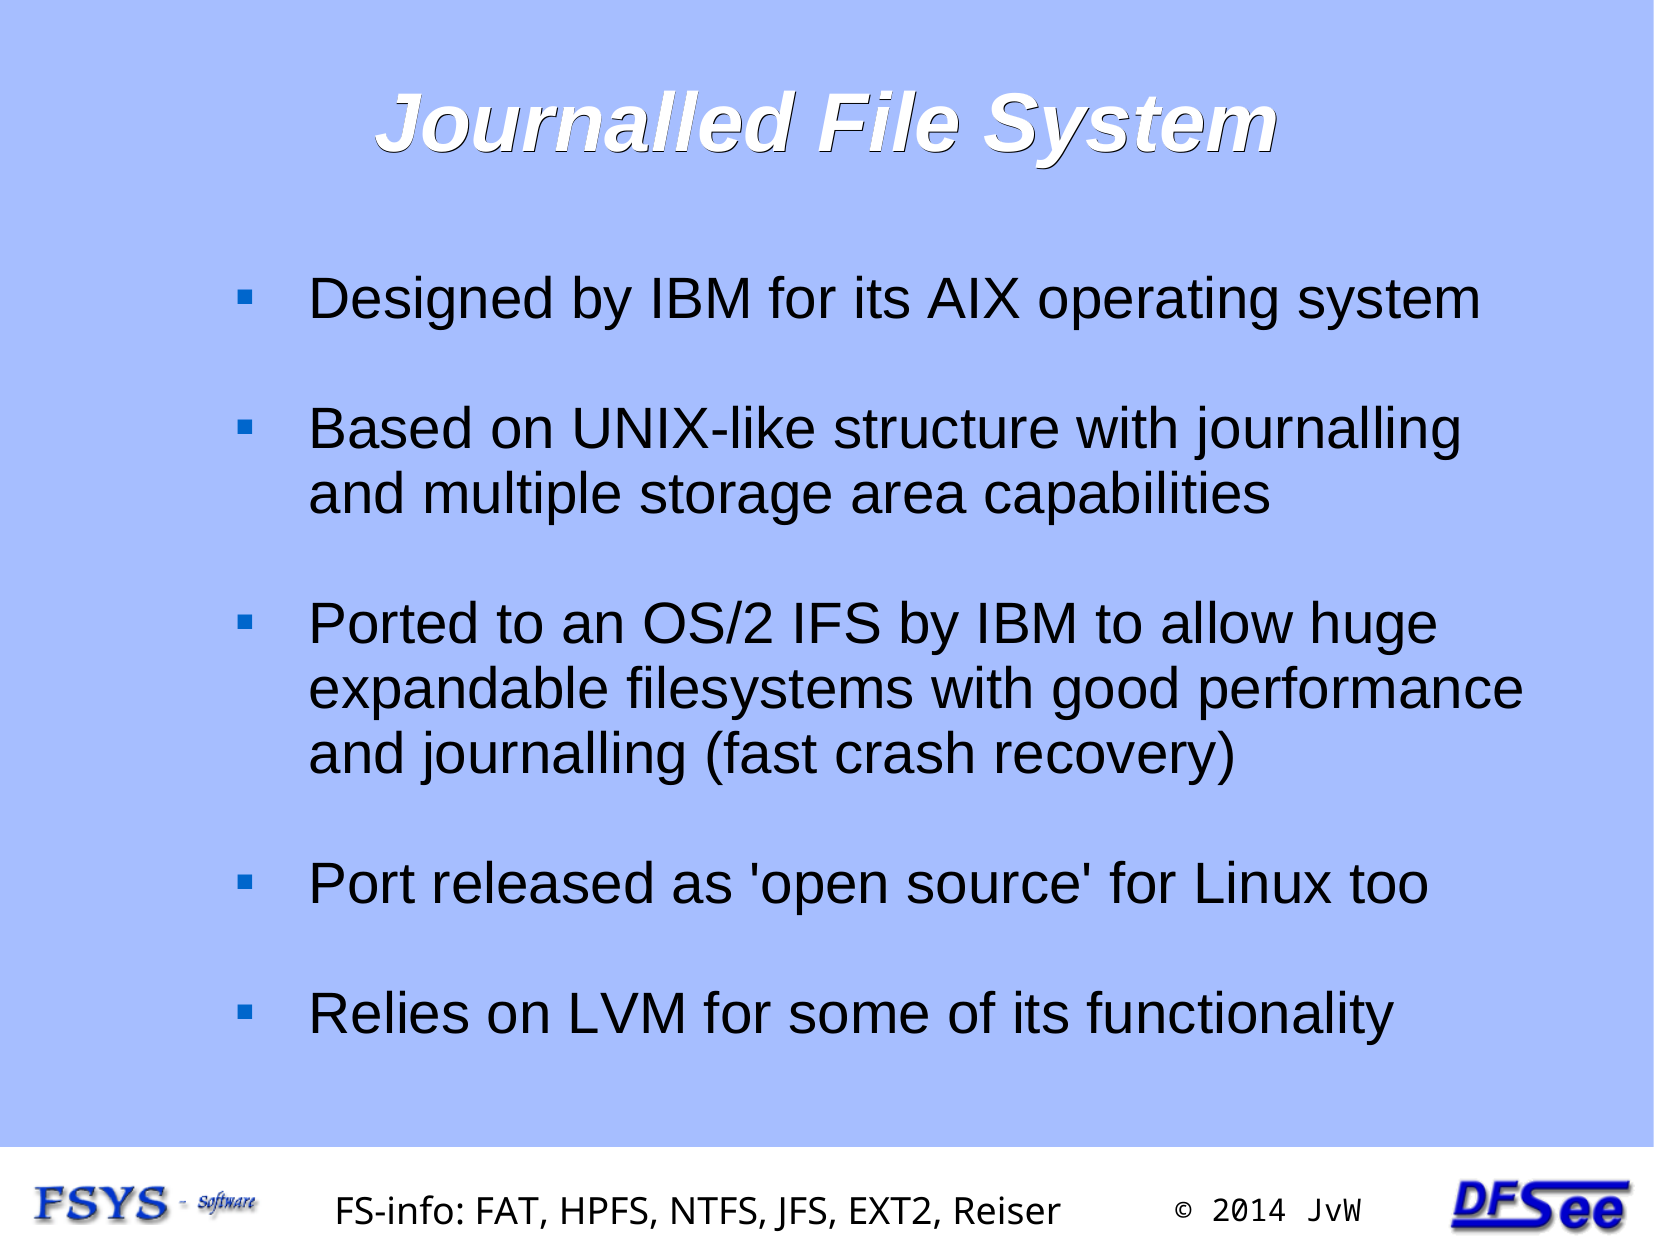

# Journalled File System
Designed by IBM for its AIX operating system
Based on UNIX-like structure with journalling
and multiple storage area capabilities
Ported to an OS/2 IFS by IBM to allow huge
expandable filesystems with good performance and journalling (fast crash recovery)
Port released as 'open source' for Linux too
Relies on LVM for some of its functionality